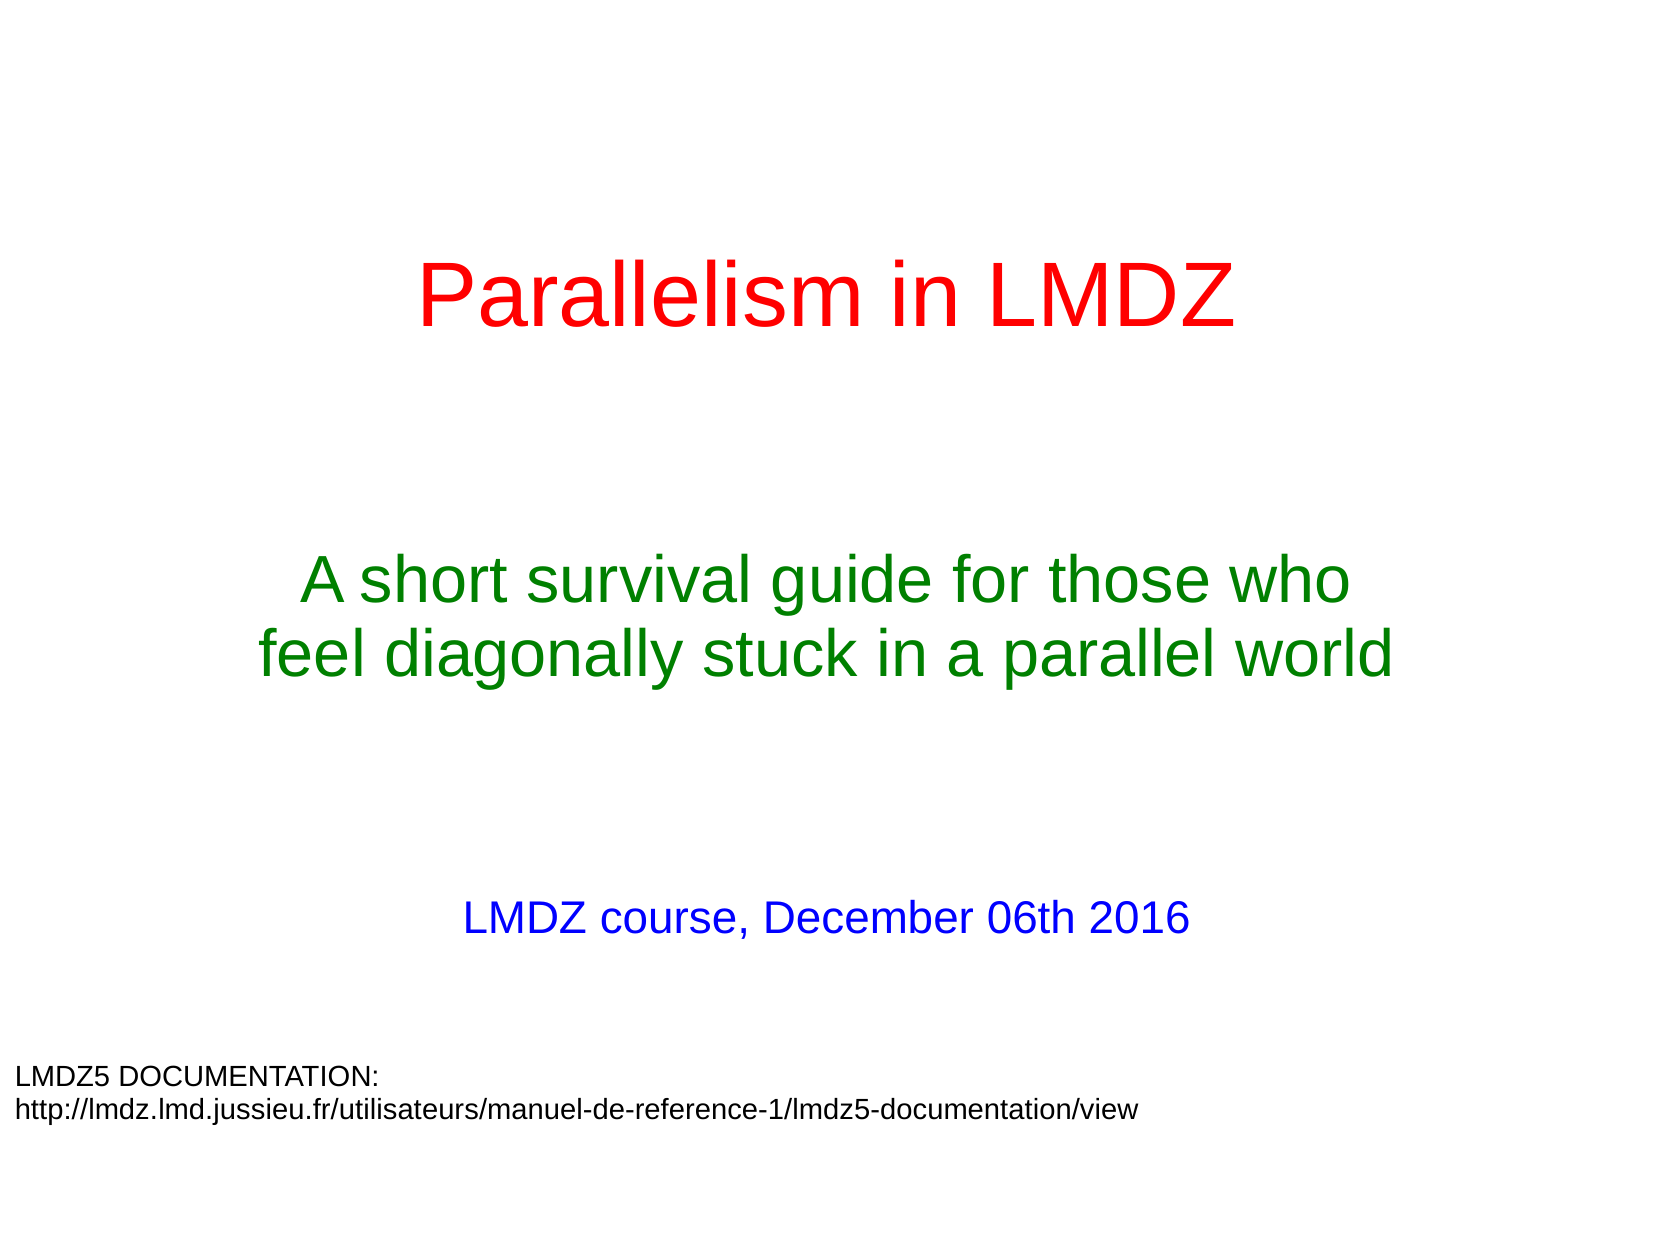

Parallelism in LMDZ
A short survival guide for those who
feel diagonally stuck in a parallel world
LMDZ course, December 06th 2016
LMDZ5 DOCUMENTATION:
http://lmdz.lmd.jussieu.fr/utilisateurs/manuel-de-reference-1/lmdz5-documentation/view